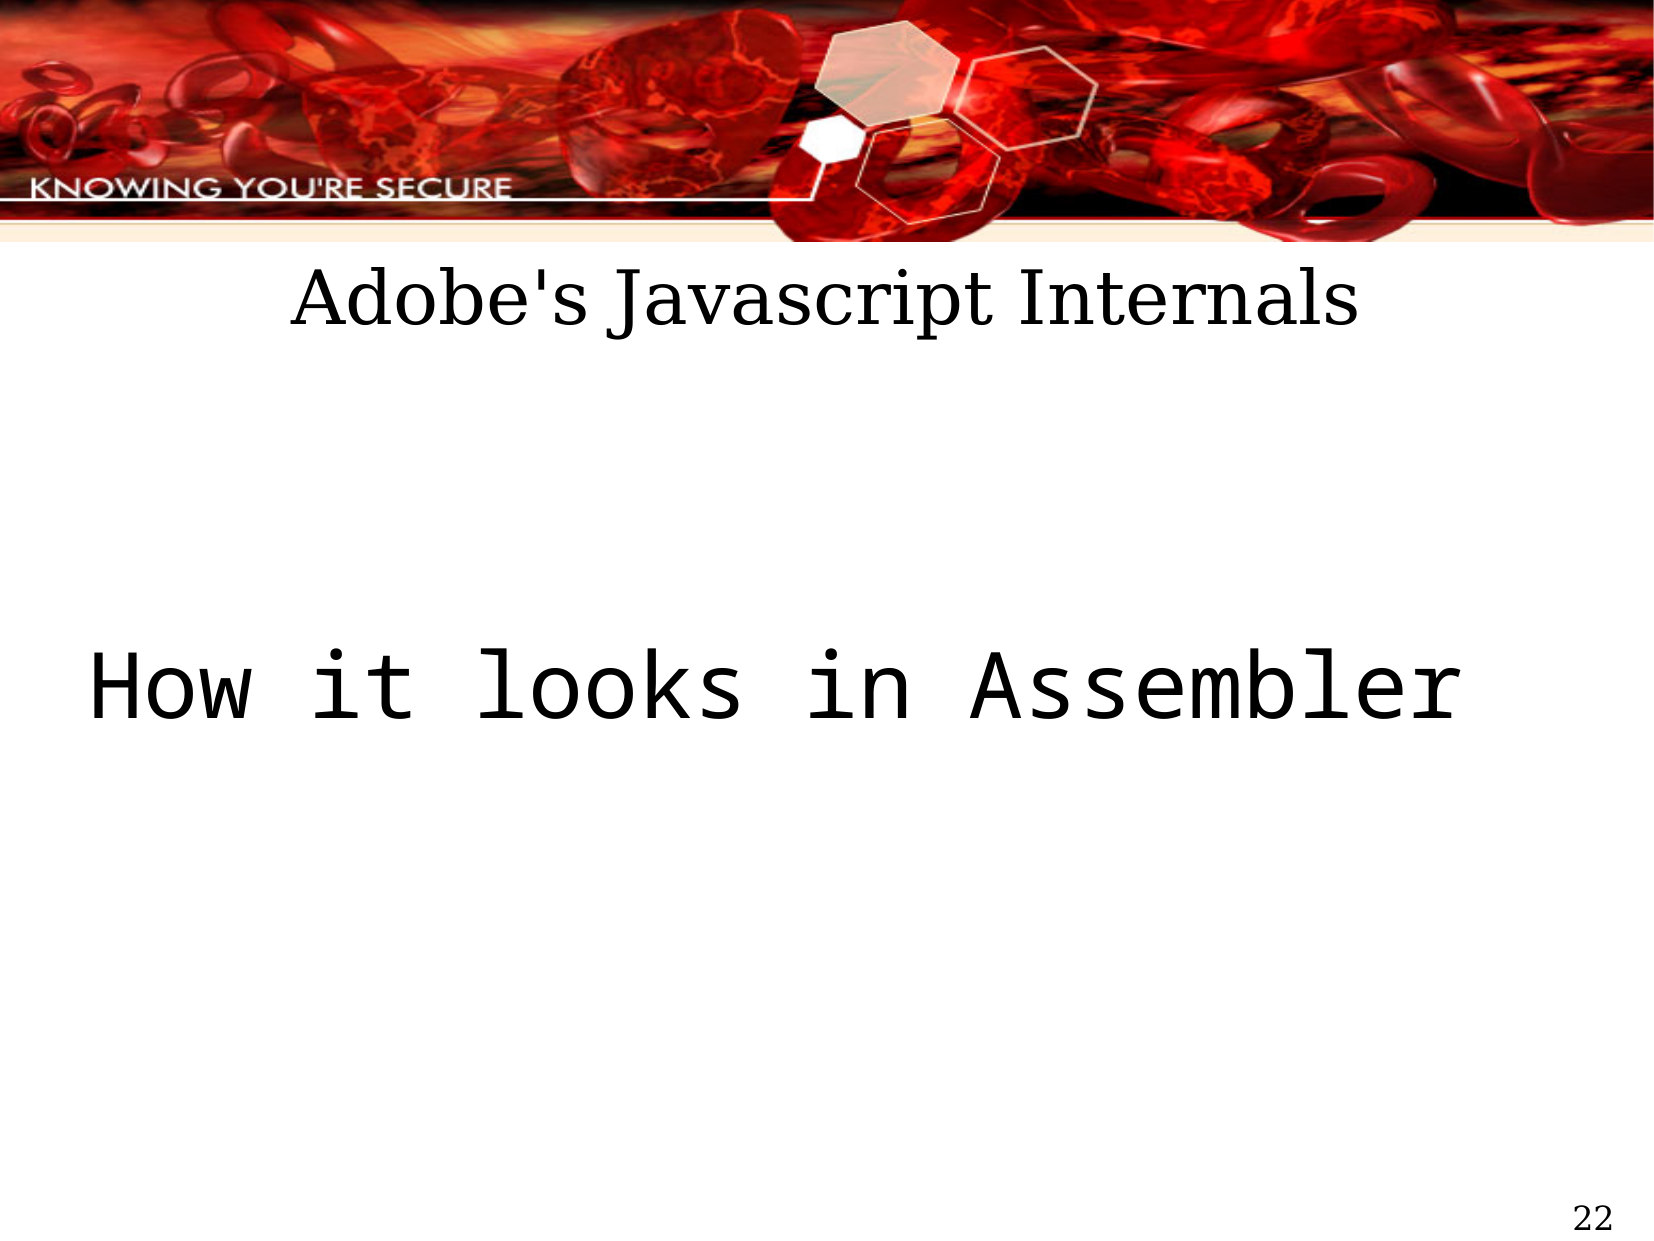

# Adobe's Javascript Internals
How it looks in Assembler